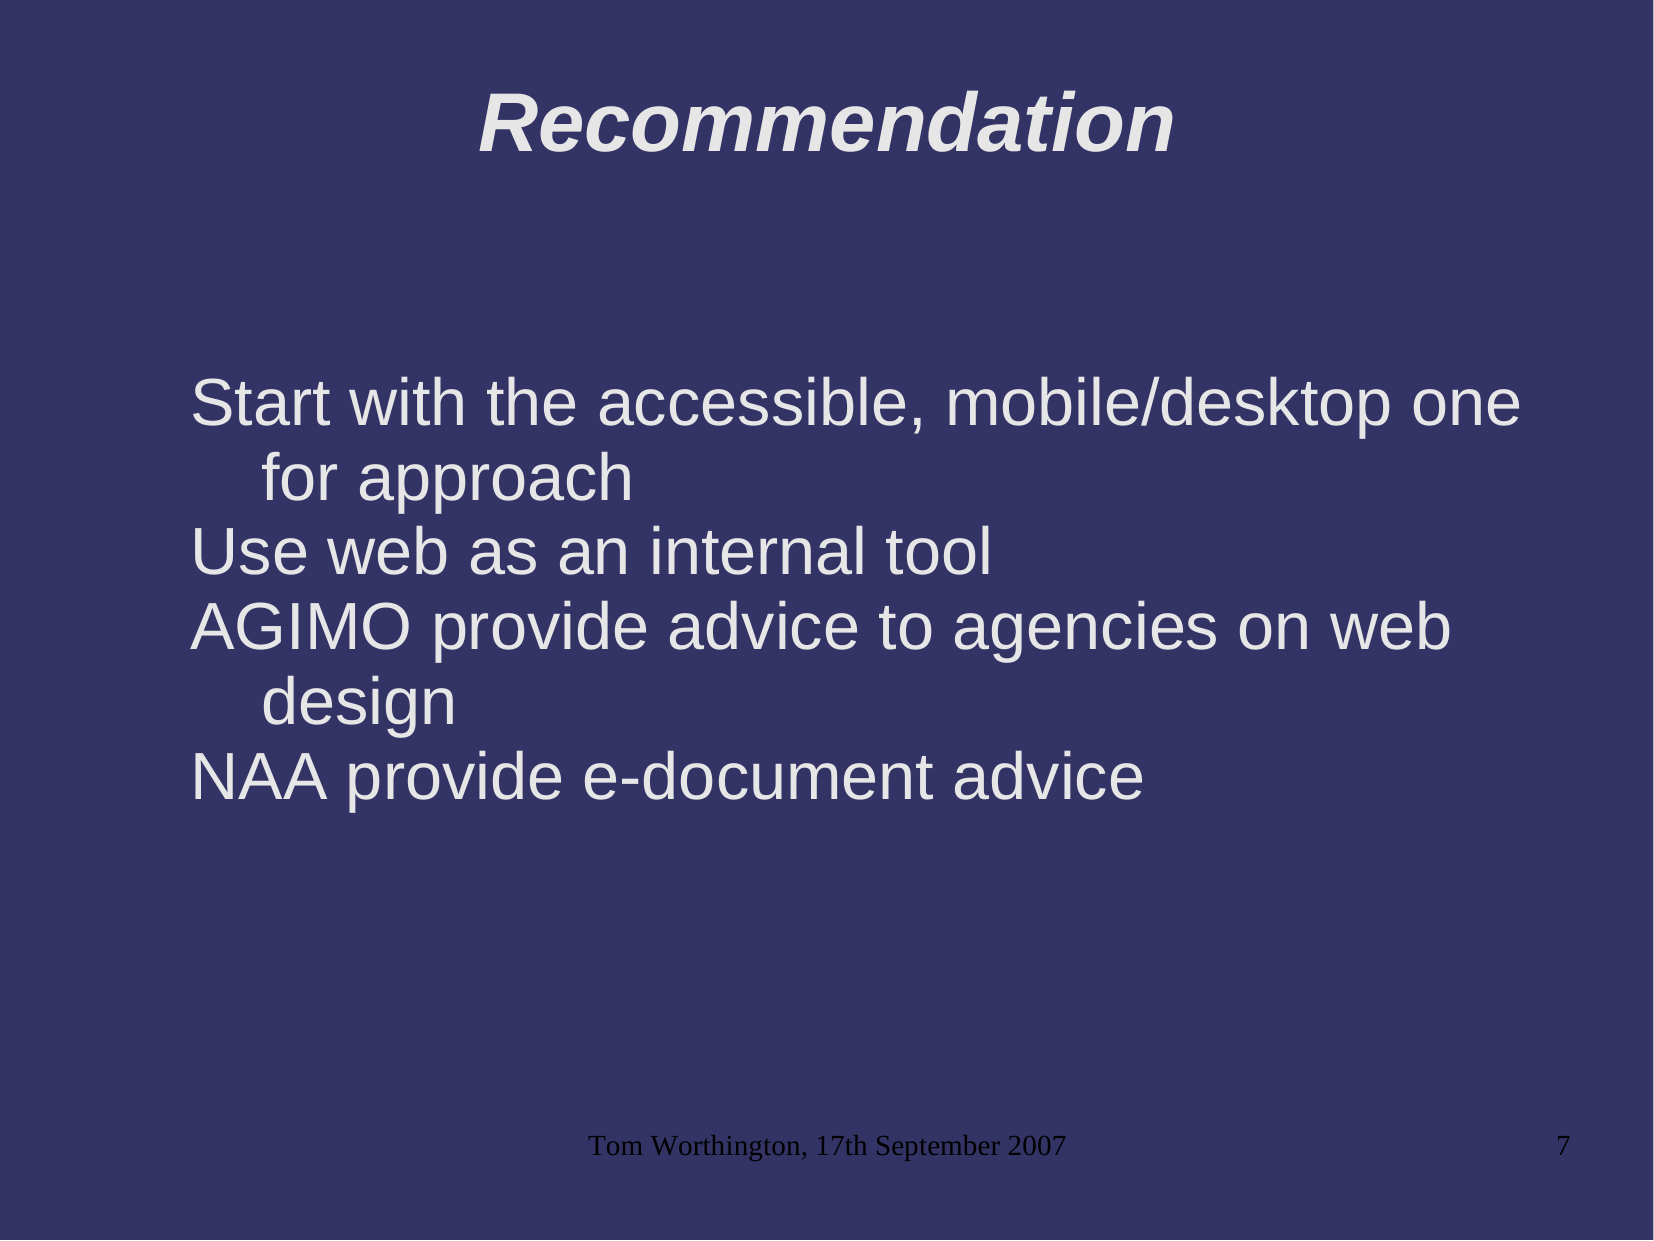

# Recommendation
Start with the accessible, mobile/desktop one for approach
Use web as an internal tool
AGIMO provide advice to agencies on web design
NAA provide e-document advice
Tom Worthington, 17th September 2007
7